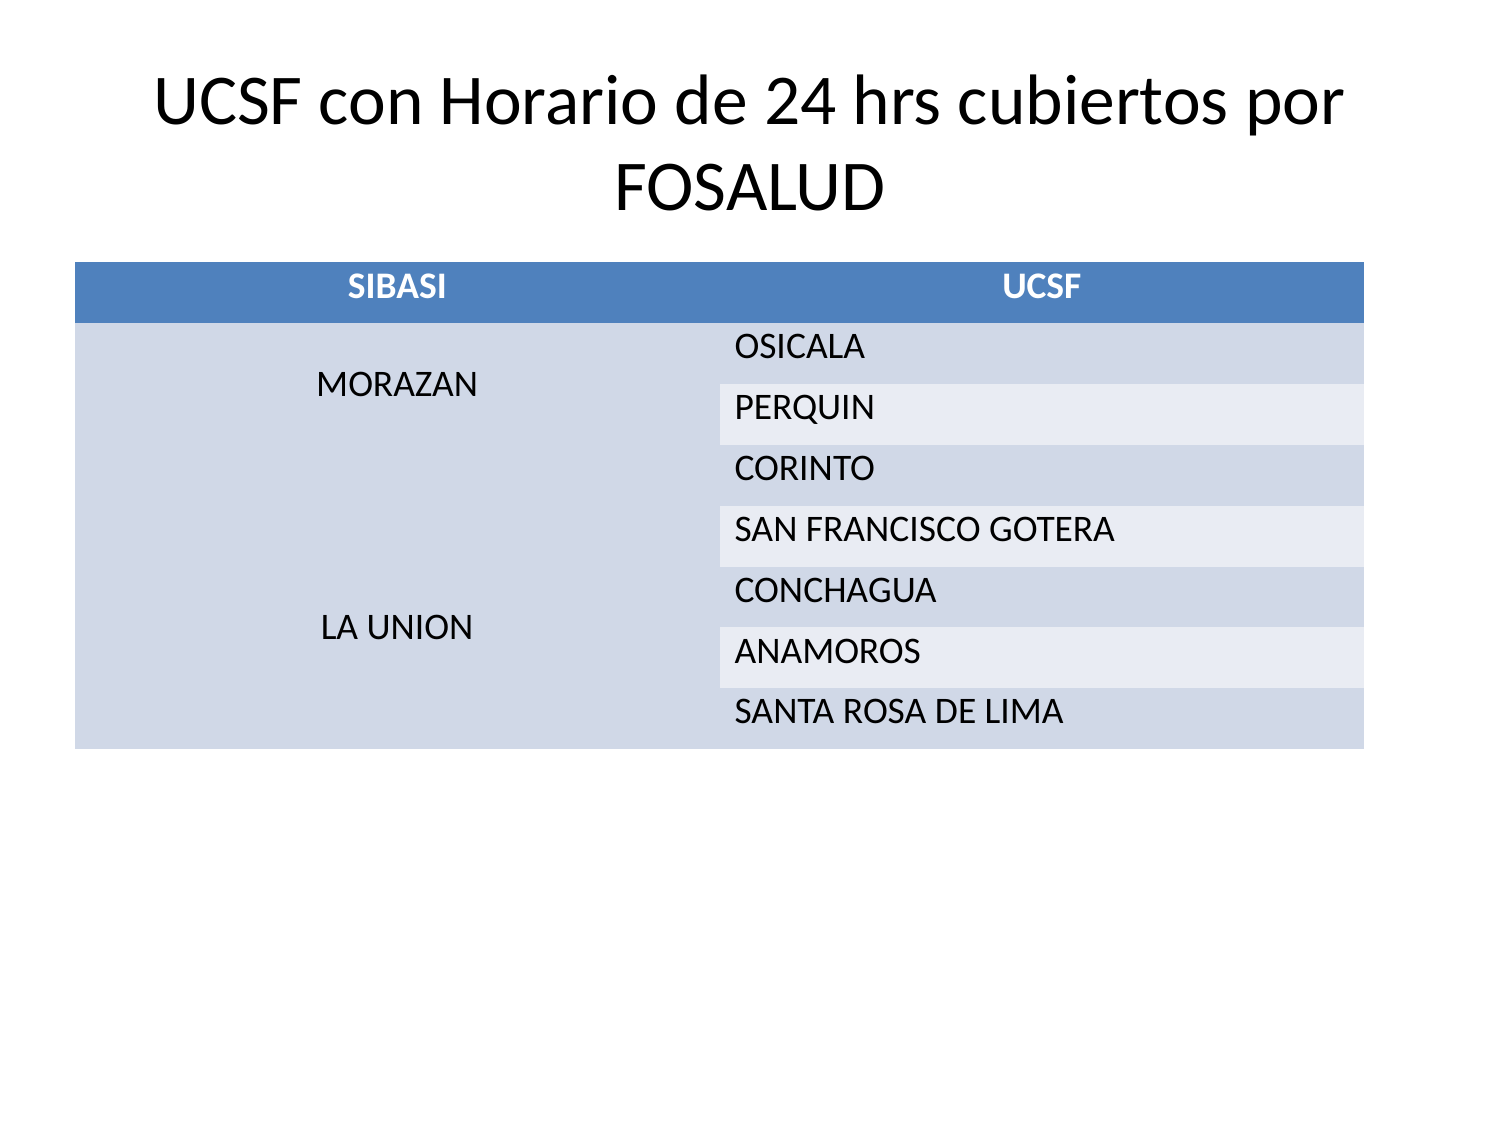

# UCSF con Horario de 24 hrs cubiertos por FOSALUD
| SIBASI | UCSF |
| --- | --- |
| MORAZAN | OSICALA |
| | PERQUIN |
| | CORINTO |
| | SAN FRANCISCO GOTERA |
| LA UNION | CONCHAGUA |
| | ANAMOROS |
| | SANTA ROSA DE LIMA |